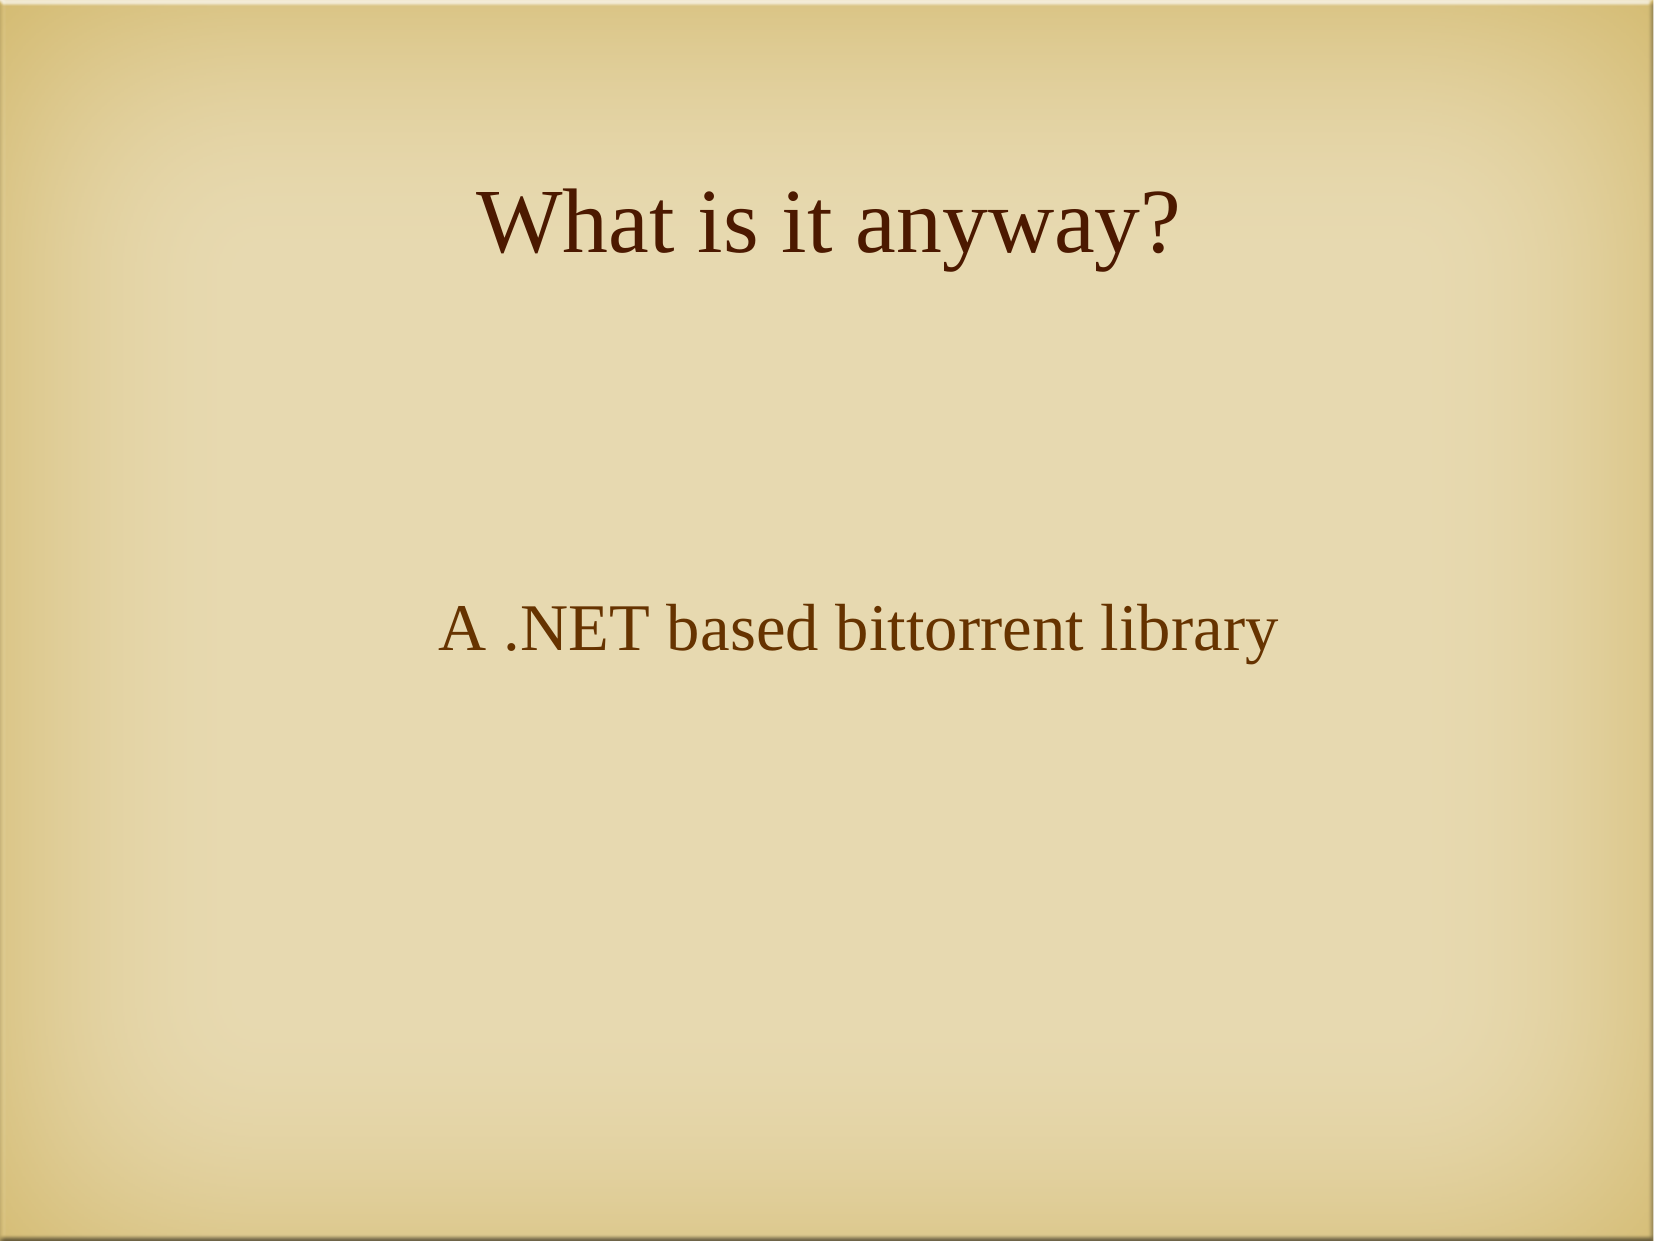

# What is it anyway?
A .NET based bittorrent library